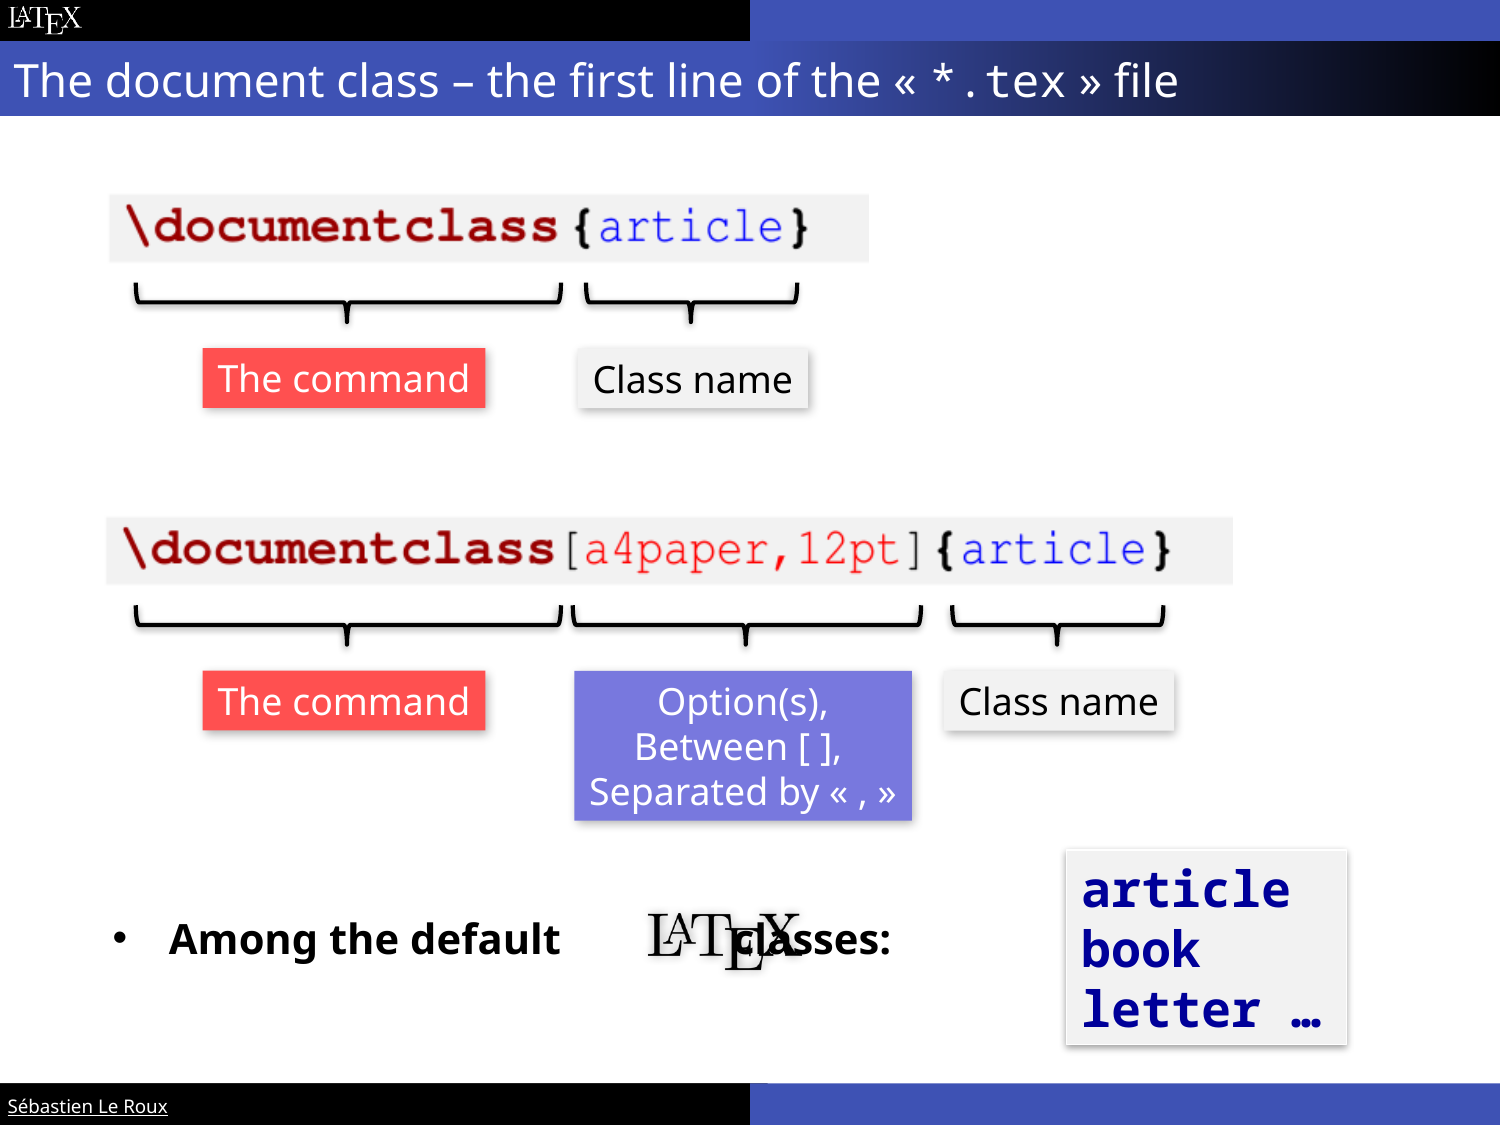

# The document class – the first line of the « *.tex » file
The command
Class name
The command
Option(s),
Between [ ],
Separated by « , »
Class name
article
book
letter …
Among the default classes: